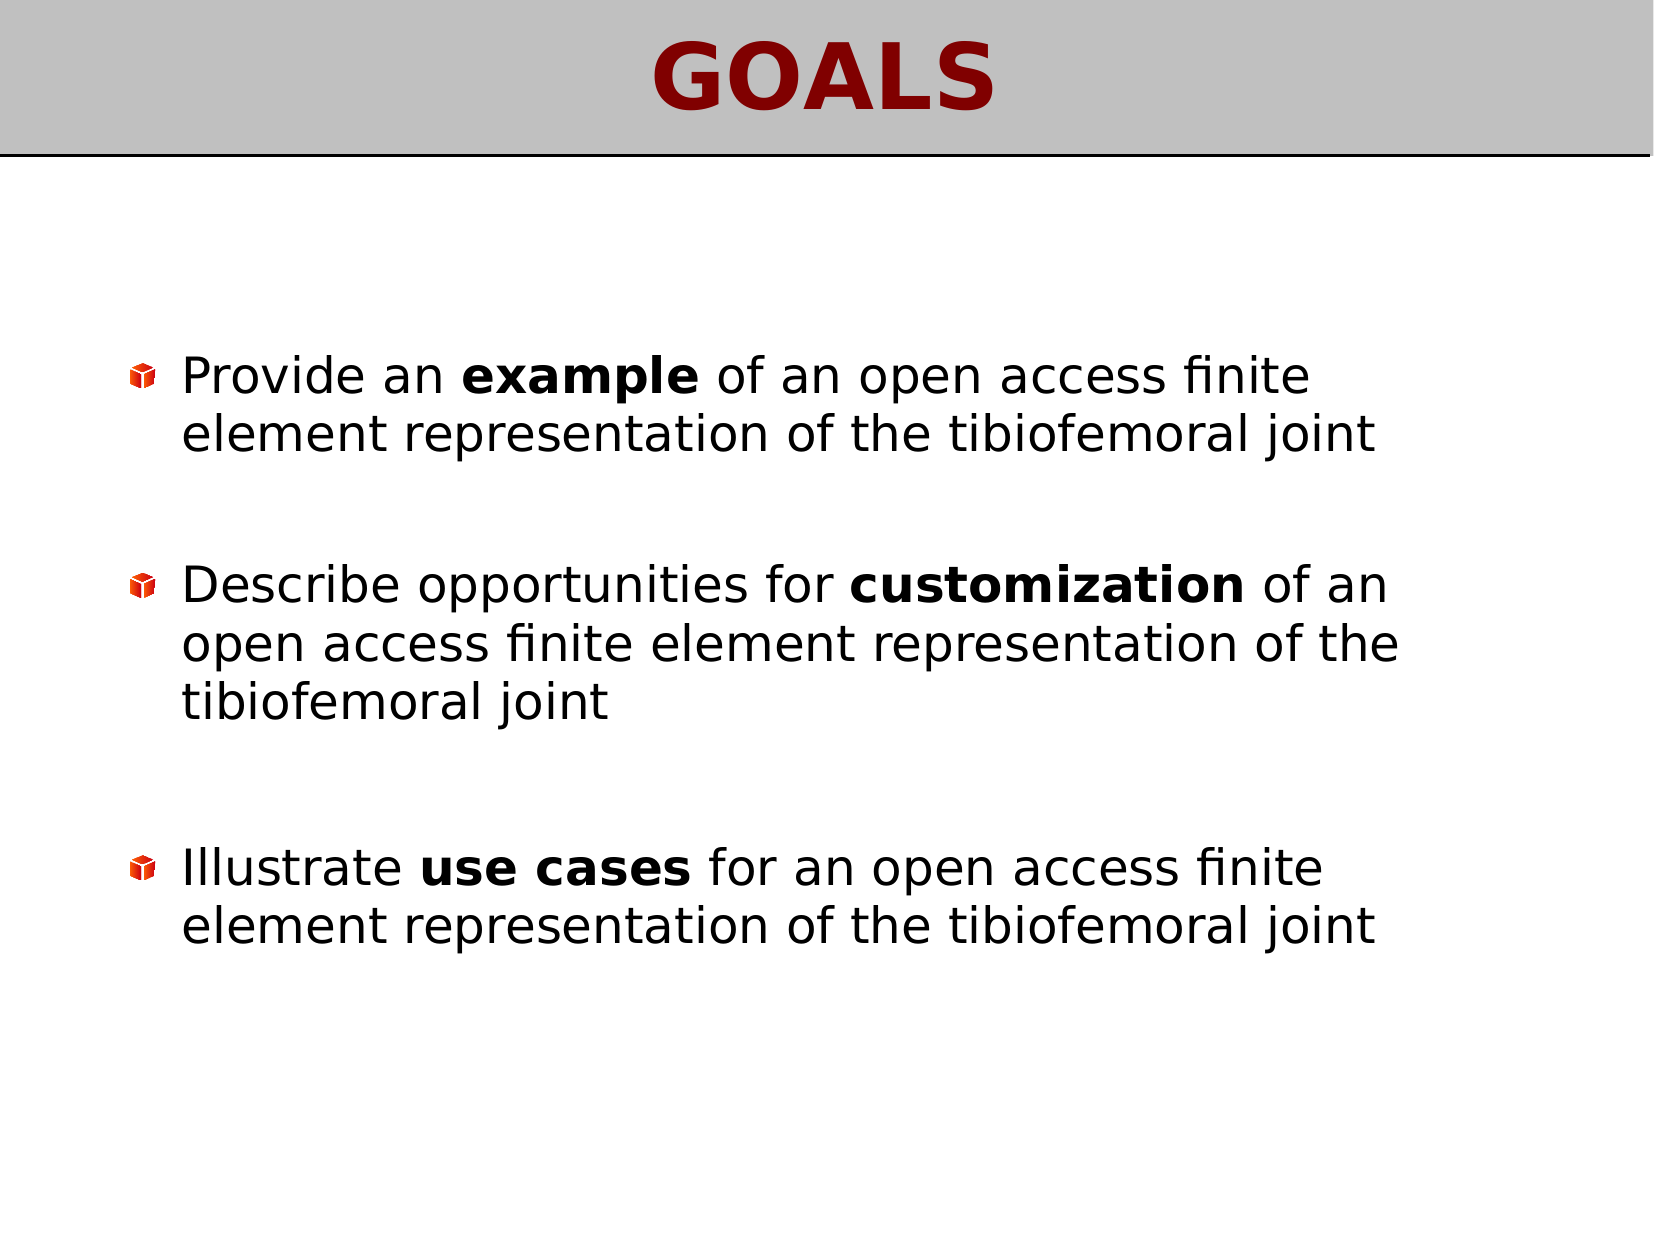

GOALS
Provide an example of an open access finite element representation of the tibiofemoral joint
Describe opportunities for customization of an open access finite element representation of the tibiofemoral joint
Illustrate use cases for an open access finite element representation of the tibiofemoral joint